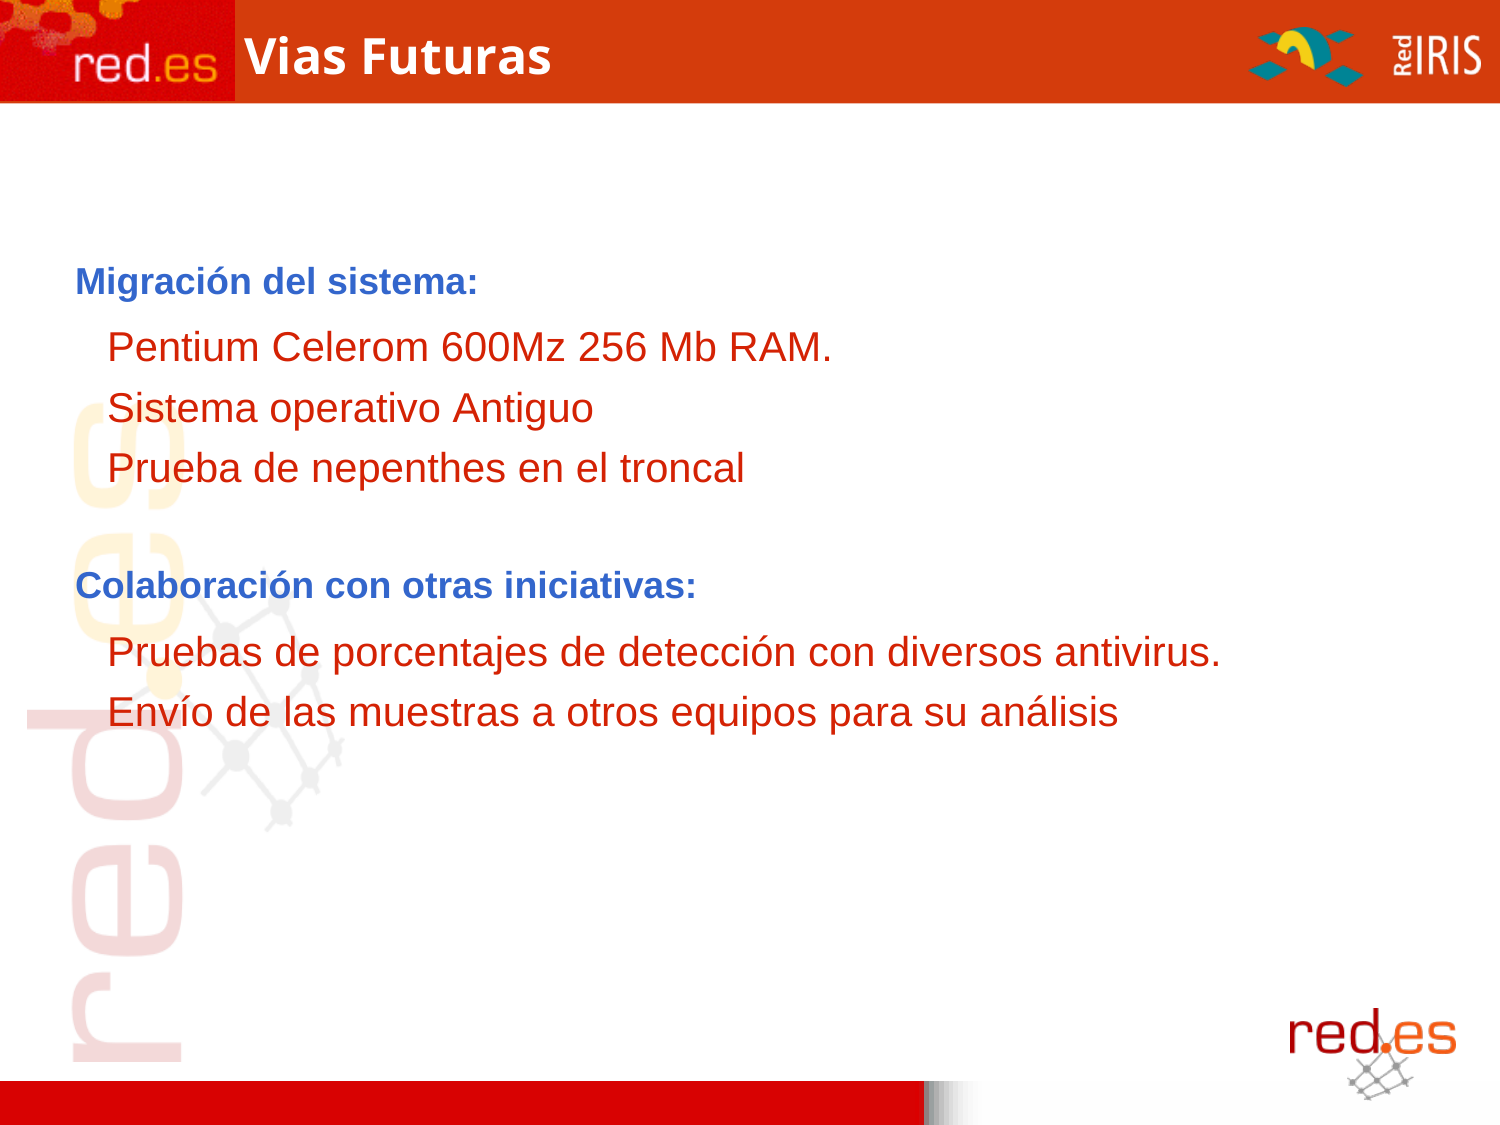

# Vias Futuras
Migración del sistema:
Pentium Celerom 600Mz 256 Mb RAM.
Sistema operativo Antiguo
Prueba de nepenthes en el troncal
Colaboración con otras iniciativas:
Pruebas de porcentajes de detección con diversos antivirus.
Envío de las muestras a otros equipos para su análisis